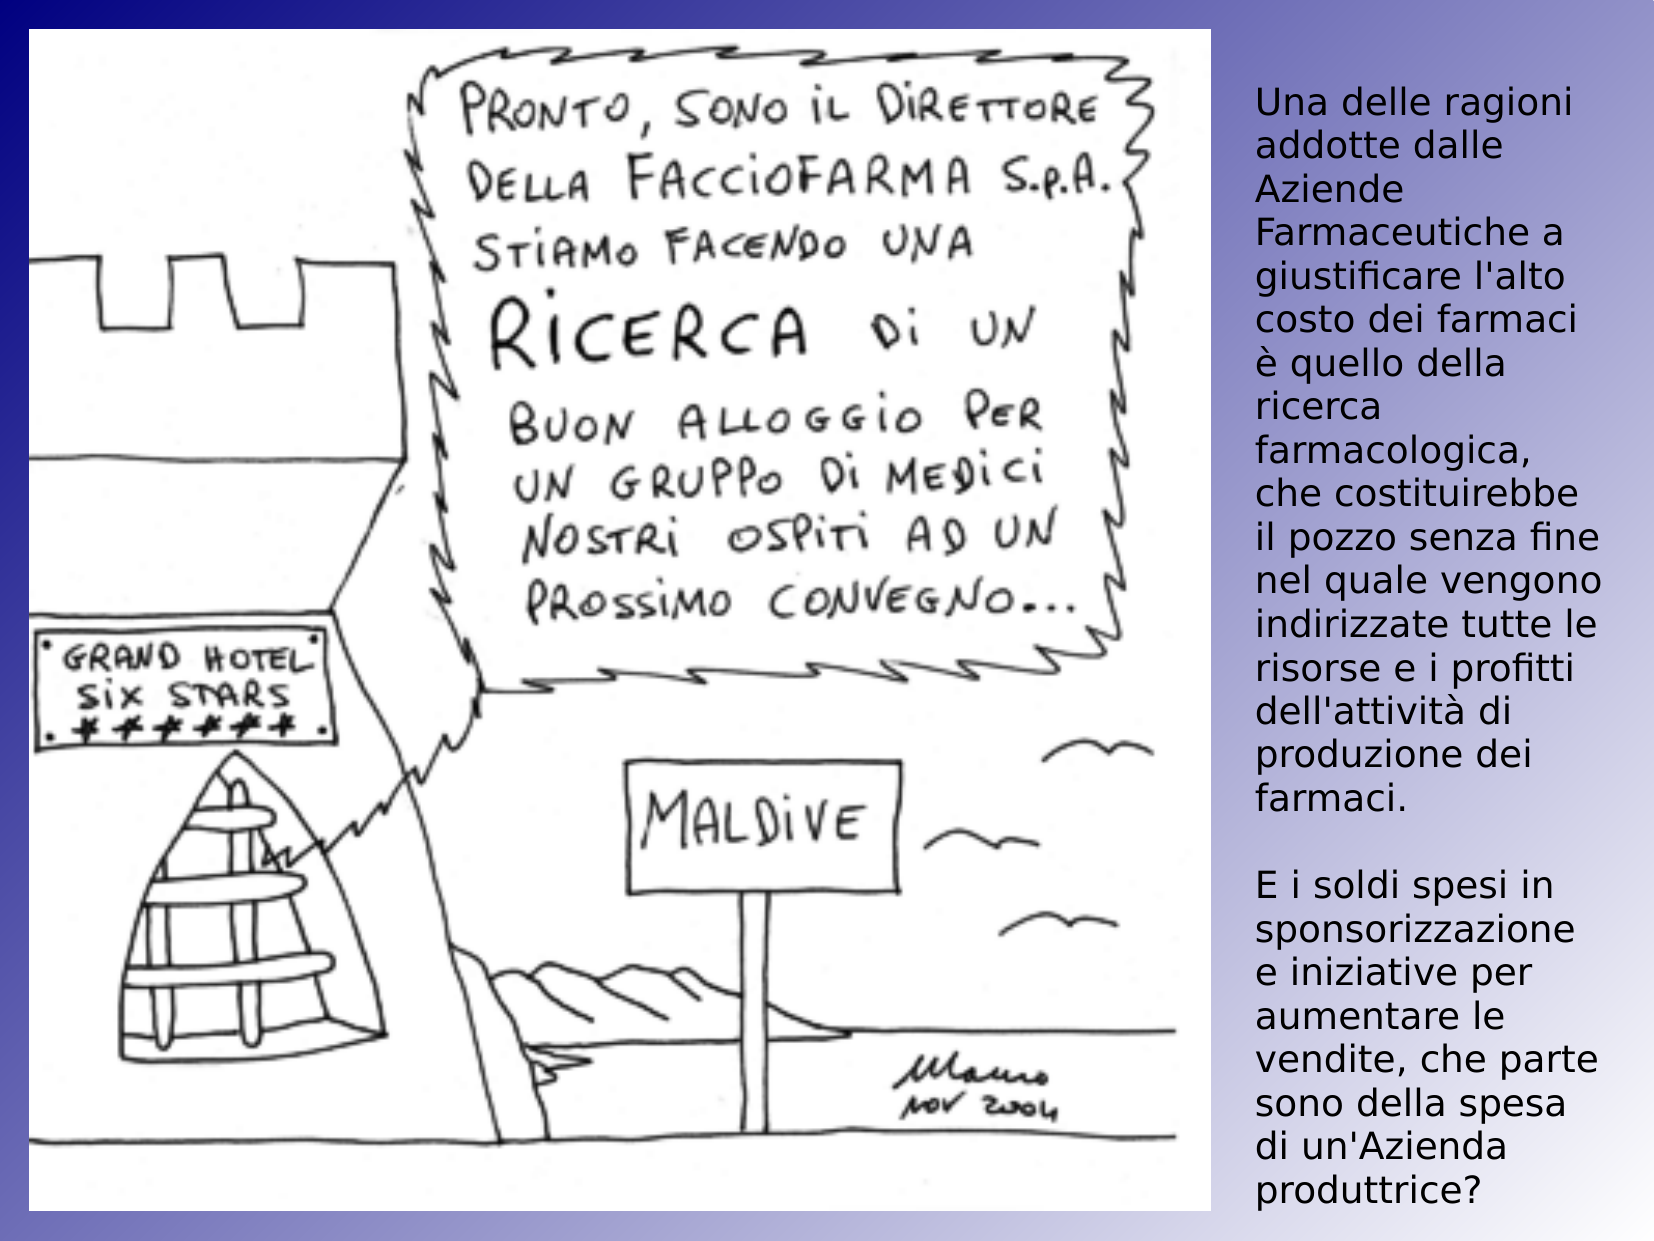

Una delle ragioni addotte dalle Aziende Farmaceutiche a giustificare l'alto costo dei farmaci è quello della ricerca farmacologica, che costituirebbe il pozzo senza fine nel quale vengono indirizzate tutte le risorse e i profitti dell'attività di produzione dei farmaci.
E i soldi spesi in sponsorizzazione e iniziative per aumentare le vendite, che parte sono della spesa di un'Azienda produttrice?